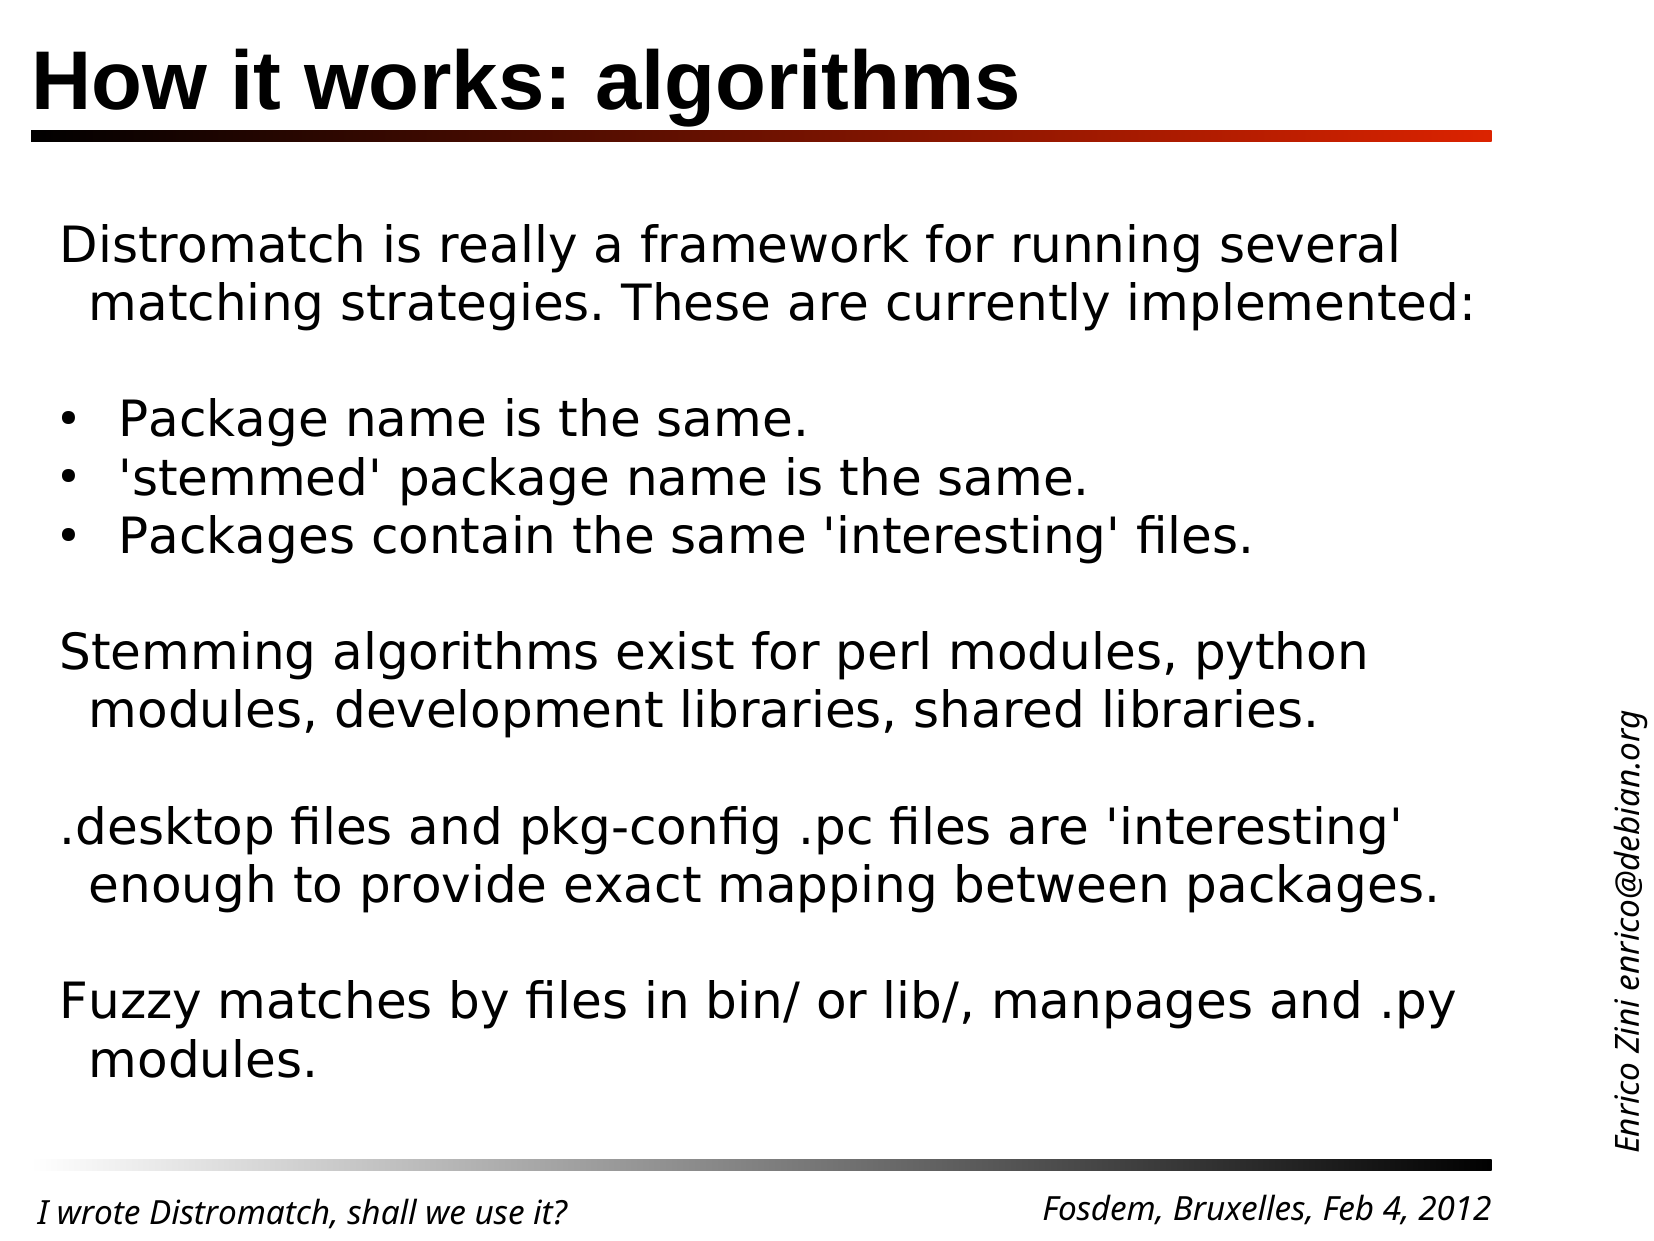

How it works: algorithms
Distromatch is really a framework for running several matching strategies. These are currently implemented:
Package name is the same.
'stemmed' package name is the same.
Packages contain the same 'interesting' files.
Stemming algorithms exist for perl modules, python modules, development libraries, shared libraries.
.desktop files and pkg-config .pc files are 'interesting' enough to provide exact mapping between packages.
Fuzzy matches by files in bin/ or lib/, manpages and .py modules.